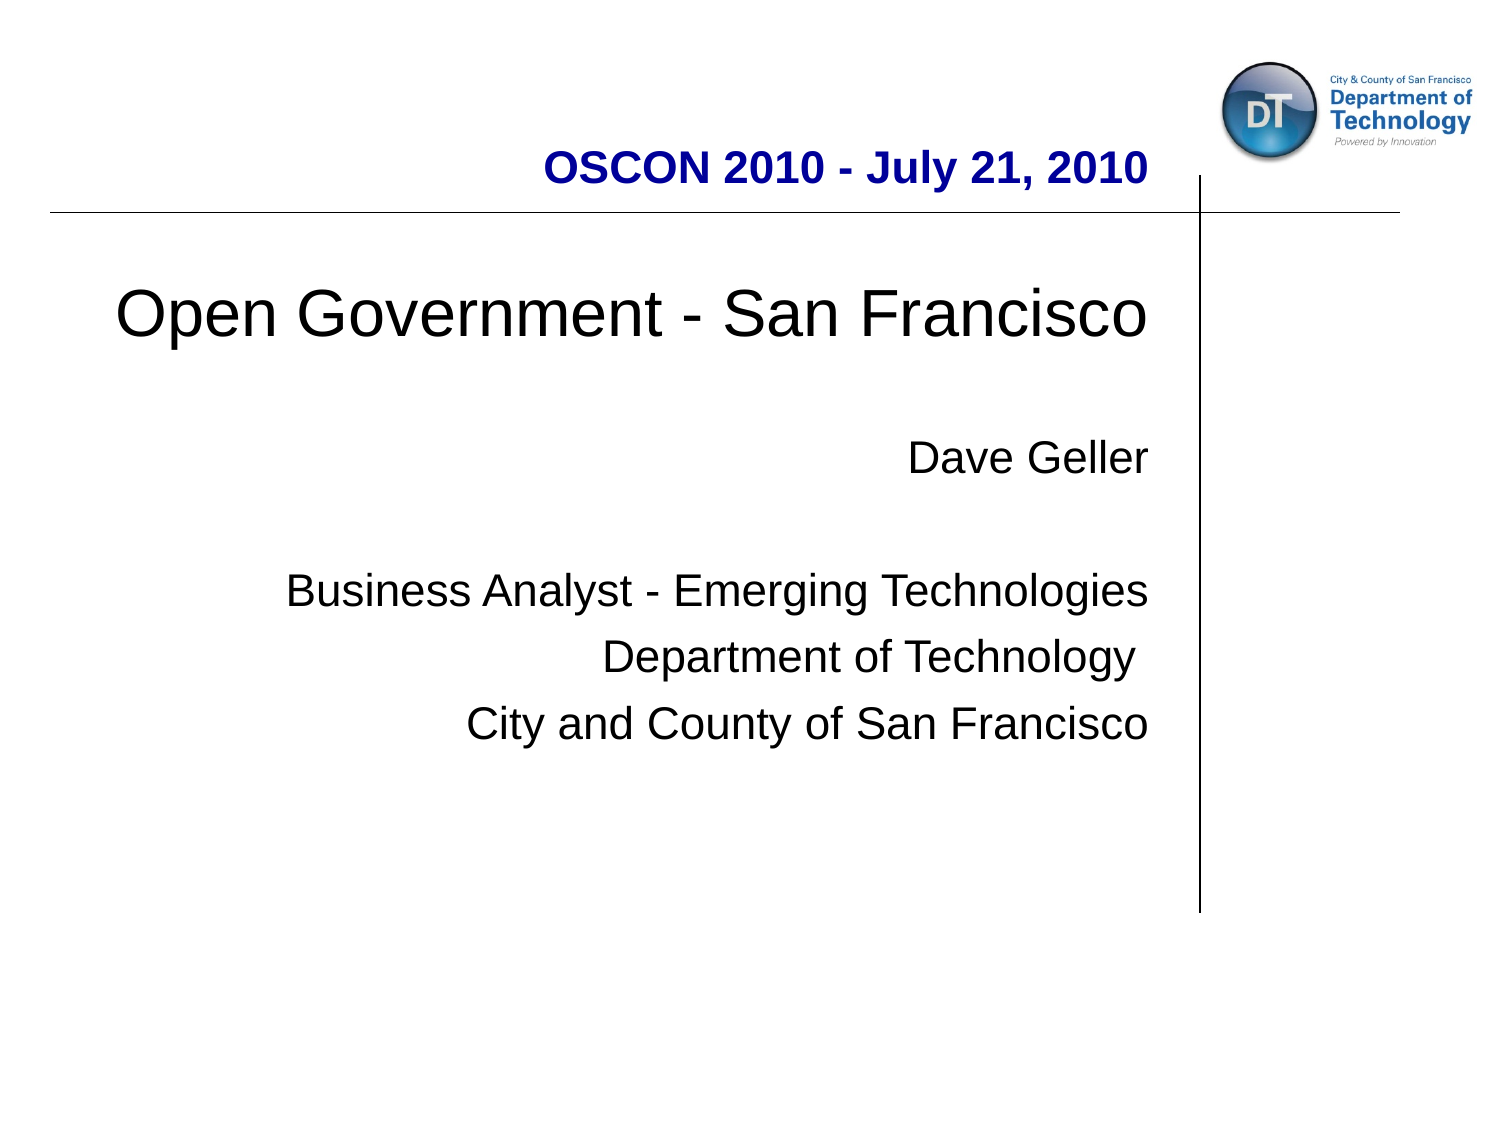

# OSCON 2010 - July 21, 2010
Open Government - San Francisco
Dave Geller
Business Analyst - Emerging Technologies
Department of Technology
City and County of San Francisco